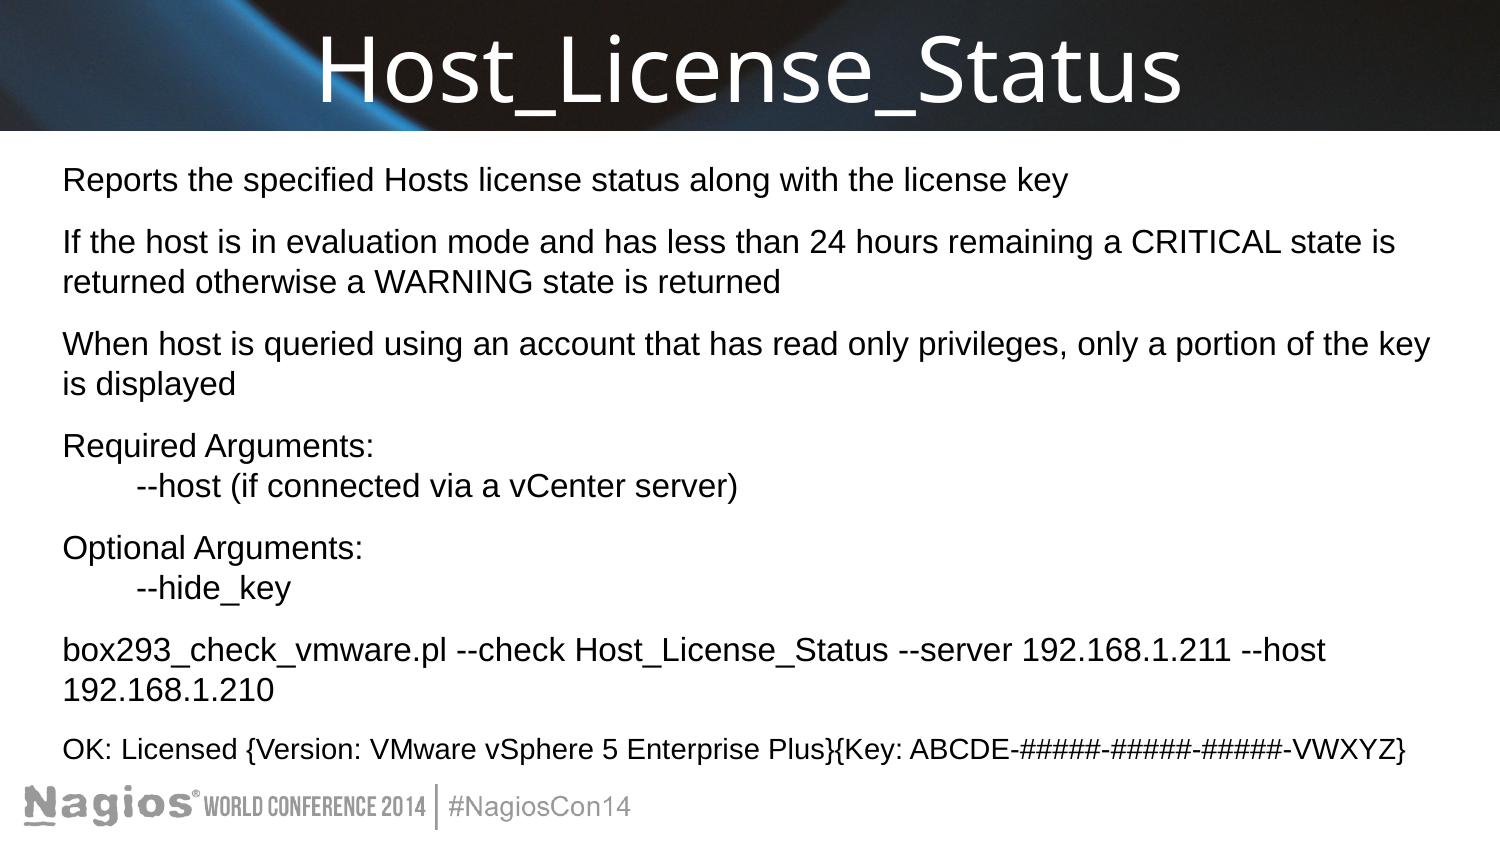

# Host_License_Status
Reports the specified Hosts license status along with the license key
If the host is in evaluation mode and has less than 24 hours remaining a CRITICAL state is returned otherwise a WARNING state is returned
When host is queried using an account that has read only privileges, only a portion of the key is displayed
Required Arguments:
	--host (if connected via a vCenter server)
Optional Arguments:
	--hide_key
box293_check_vmware.pl --check Host_License_Status --server 192.168.1.211 --host 192.168.1.210
OK: Licensed {Version: VMware vSphere 5 Enterprise Plus}{Key: ABCDE-#####-#####-#####-VWXYZ}